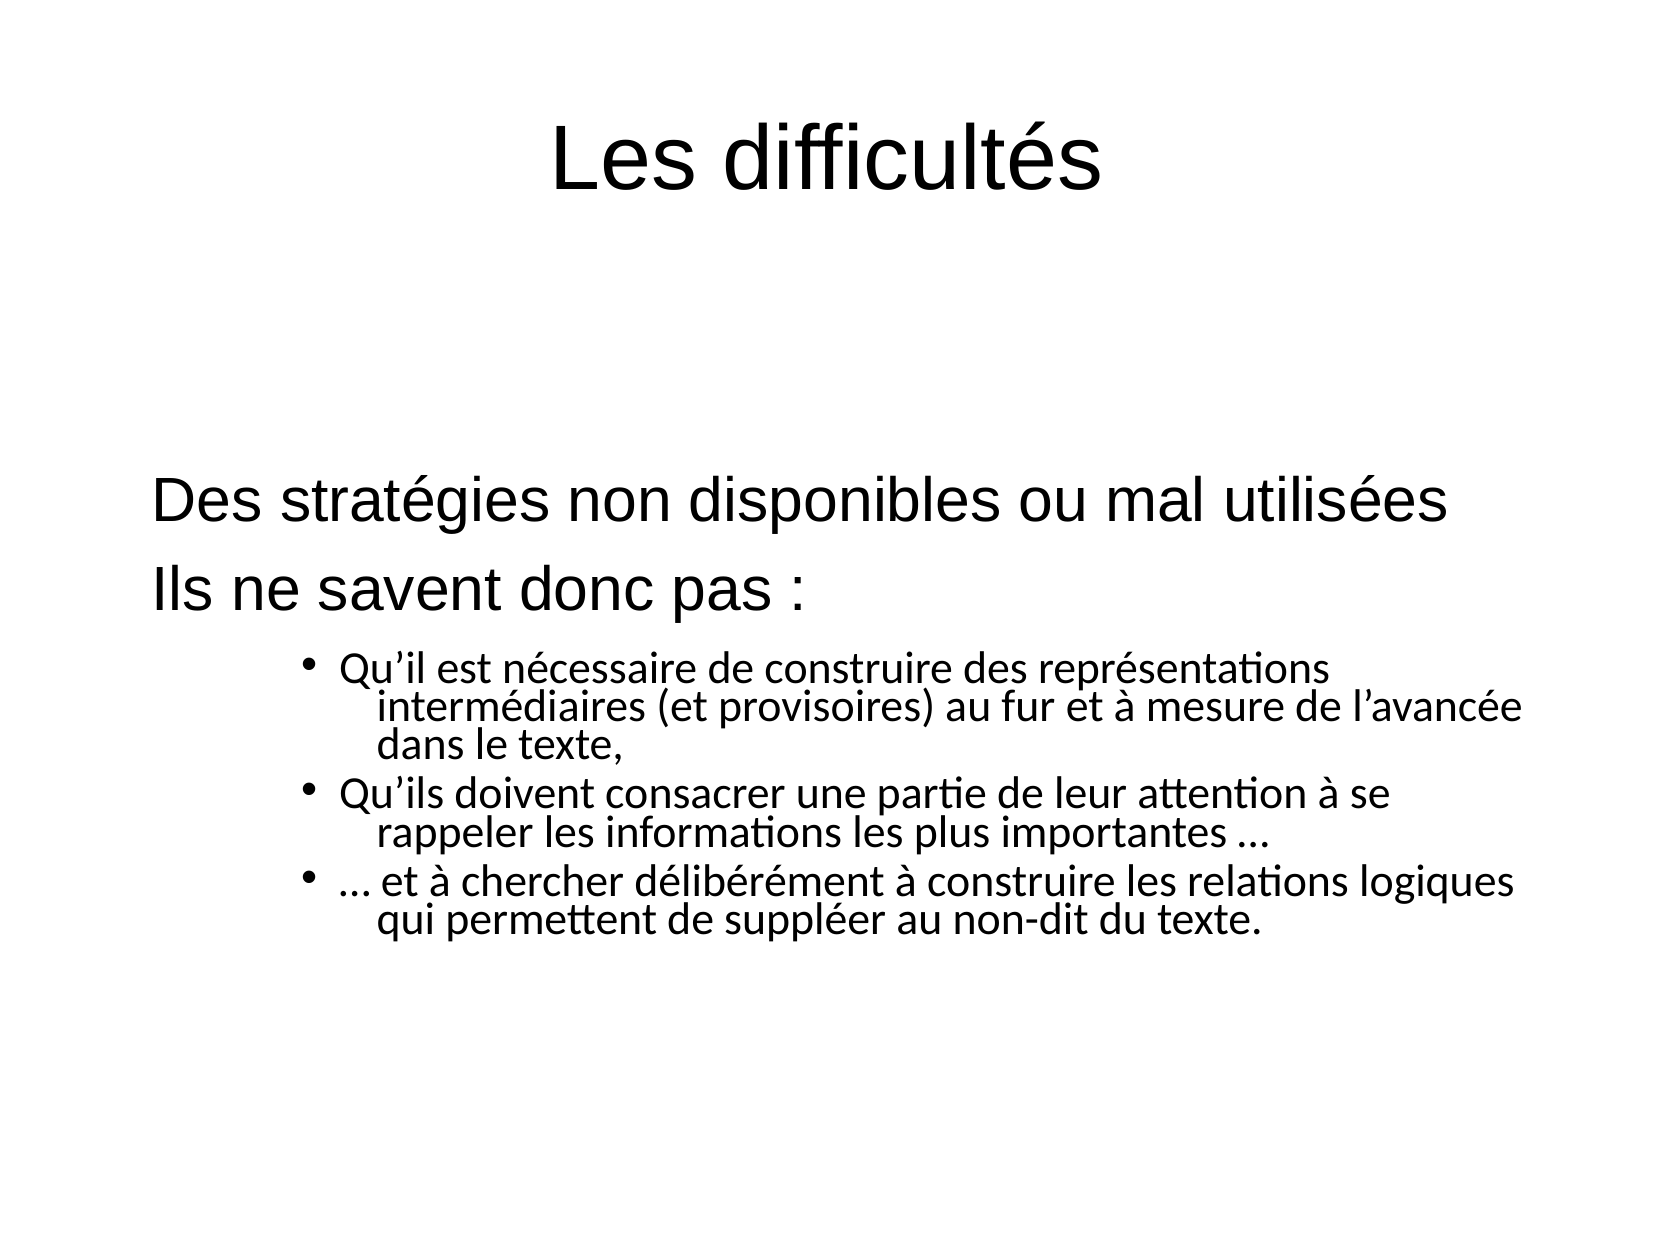

# Les difficultés
Des stratégies non disponibles ou mal utilisées
Ils ne savent donc pas :
Qu’il est nécessaire de construire des représentations intermédiaires (et provisoires) au fur et à mesure de l’avancée dans le texte,
Qu’ils doivent consacrer une partie de leur attention à se rappeler les informations les plus importantes …
… et à chercher délibérément à construire les relations logiques qui permettent de suppléer au non-dit du texte.